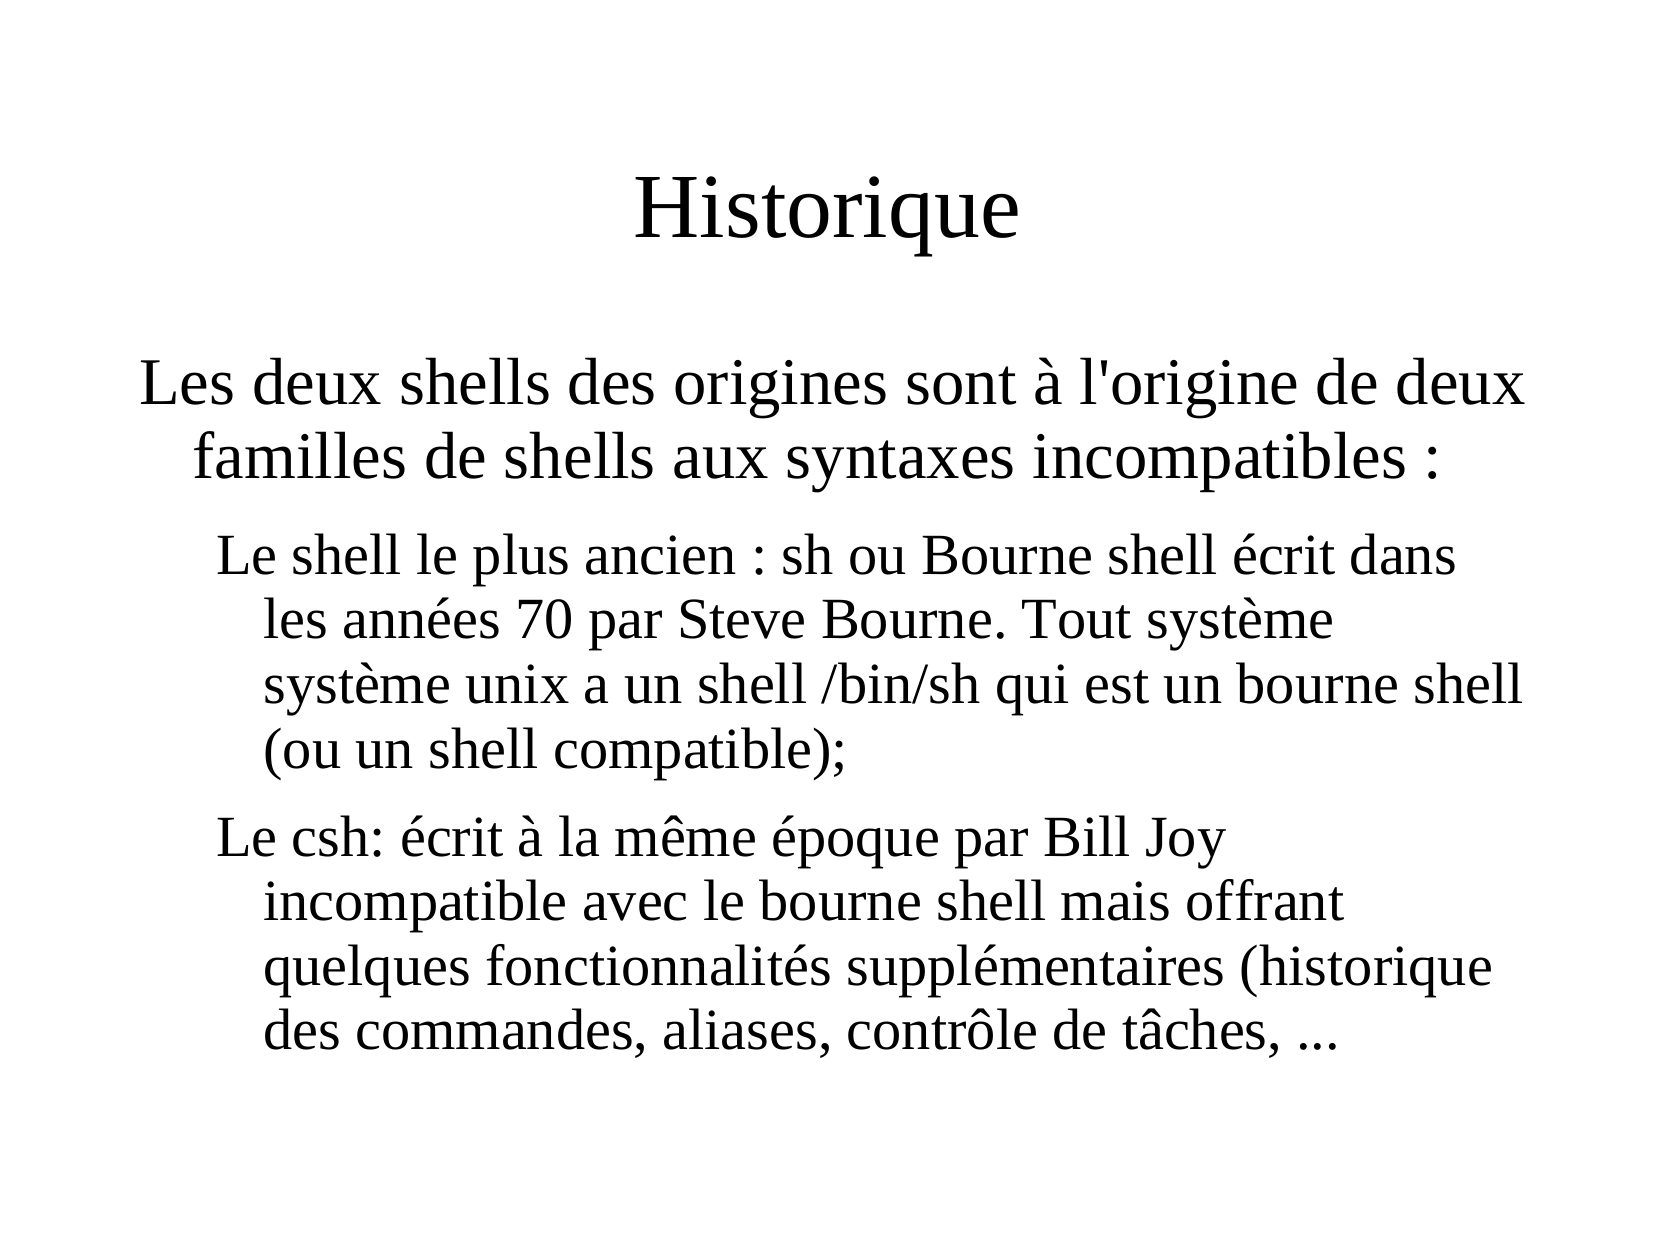

# Historique
Les deux shells des origines sont à l'origine de deux familles de shells aux syntaxes incompatibles :
Le shell le plus ancien : sh ou Bourne shell écrit dans les années 70 par Steve Bourne. Tout système système unix a un shell /bin/sh qui est un bourne shell (ou un shell compatible);
Le csh: écrit à la même époque par Bill Joy incompatible avec le bourne shell mais offrant quelques fonctionnalités supplémentaires (historique des commandes, aliases, contrôle de tâches, ...